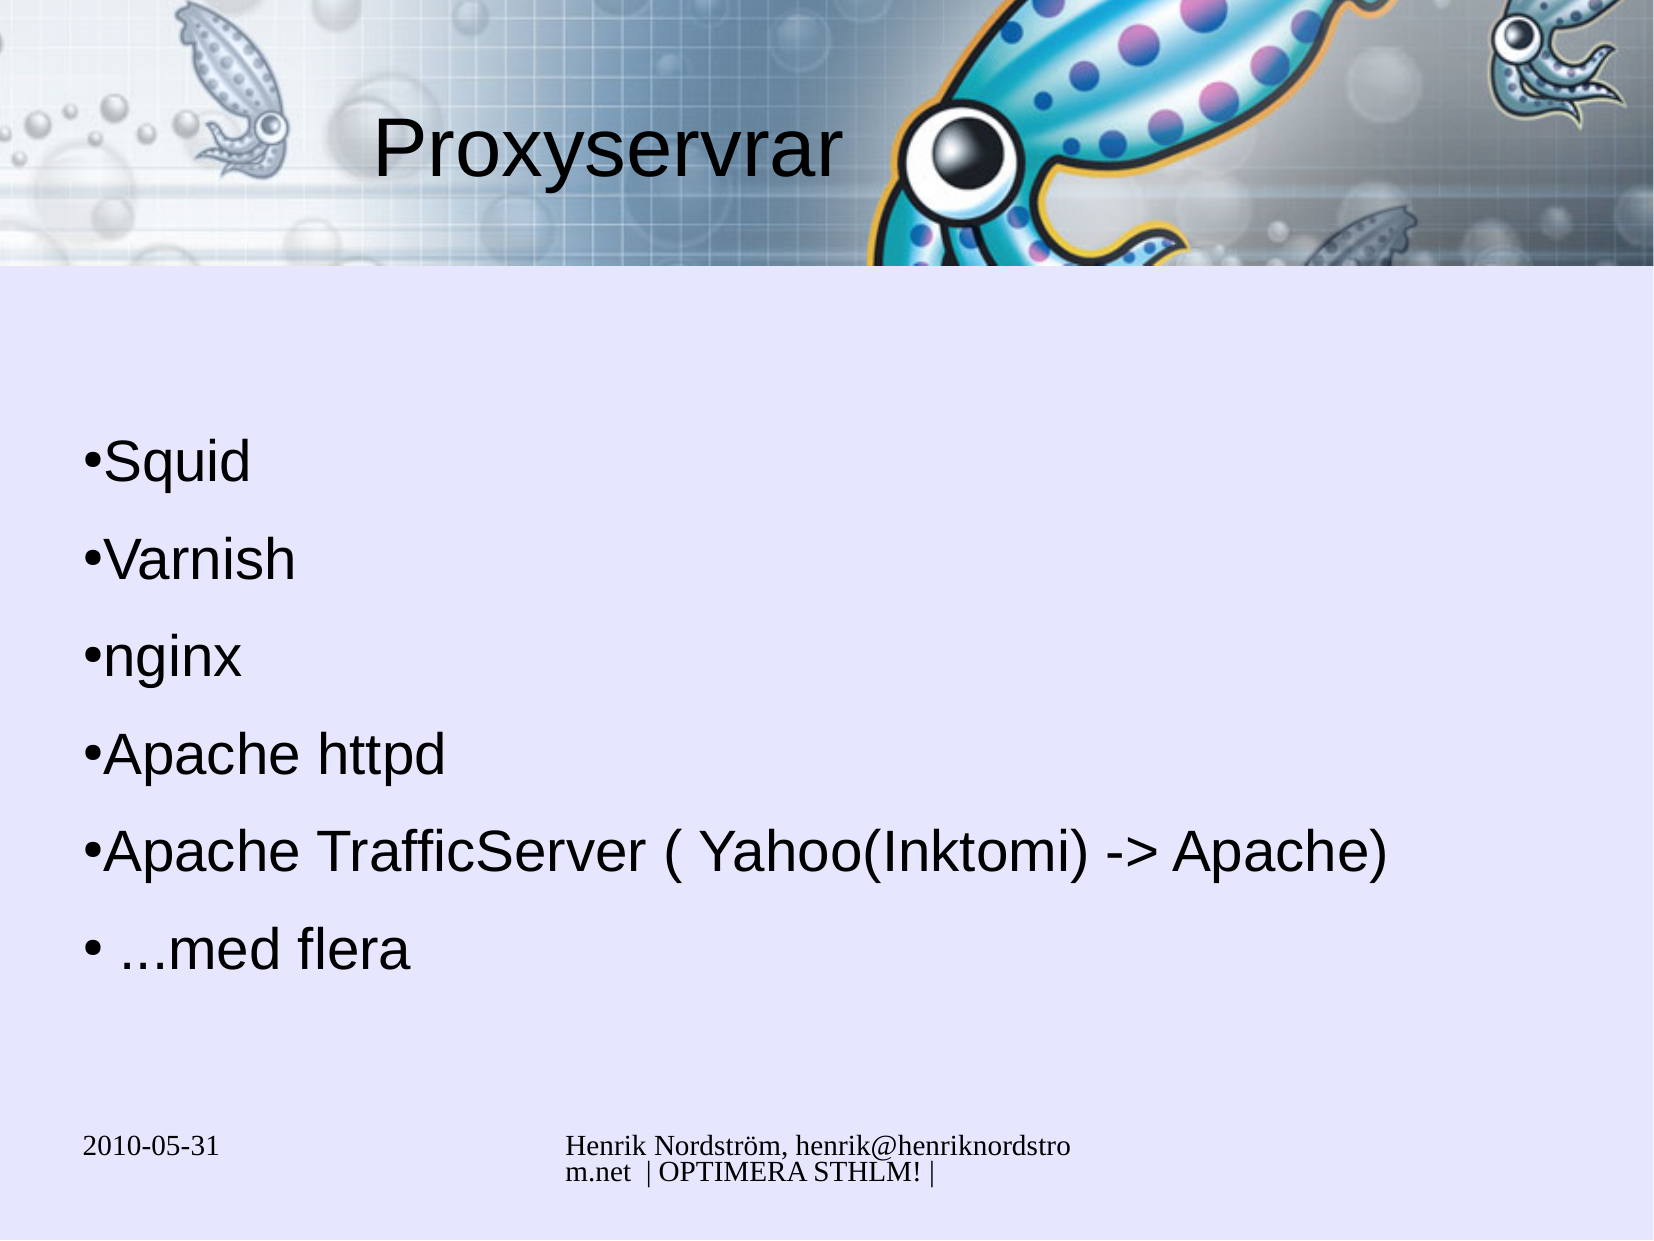

# Proxyservrar
Squid
Varnish
nginx
Apache httpd
Apache TrafficServer ( Yahoo(Inktomi) -> Apache)
 ...med flera
2010-05-31
Henrik Nordström, henrik@henriknordstrom.net | OPTIMERA STHLM! |